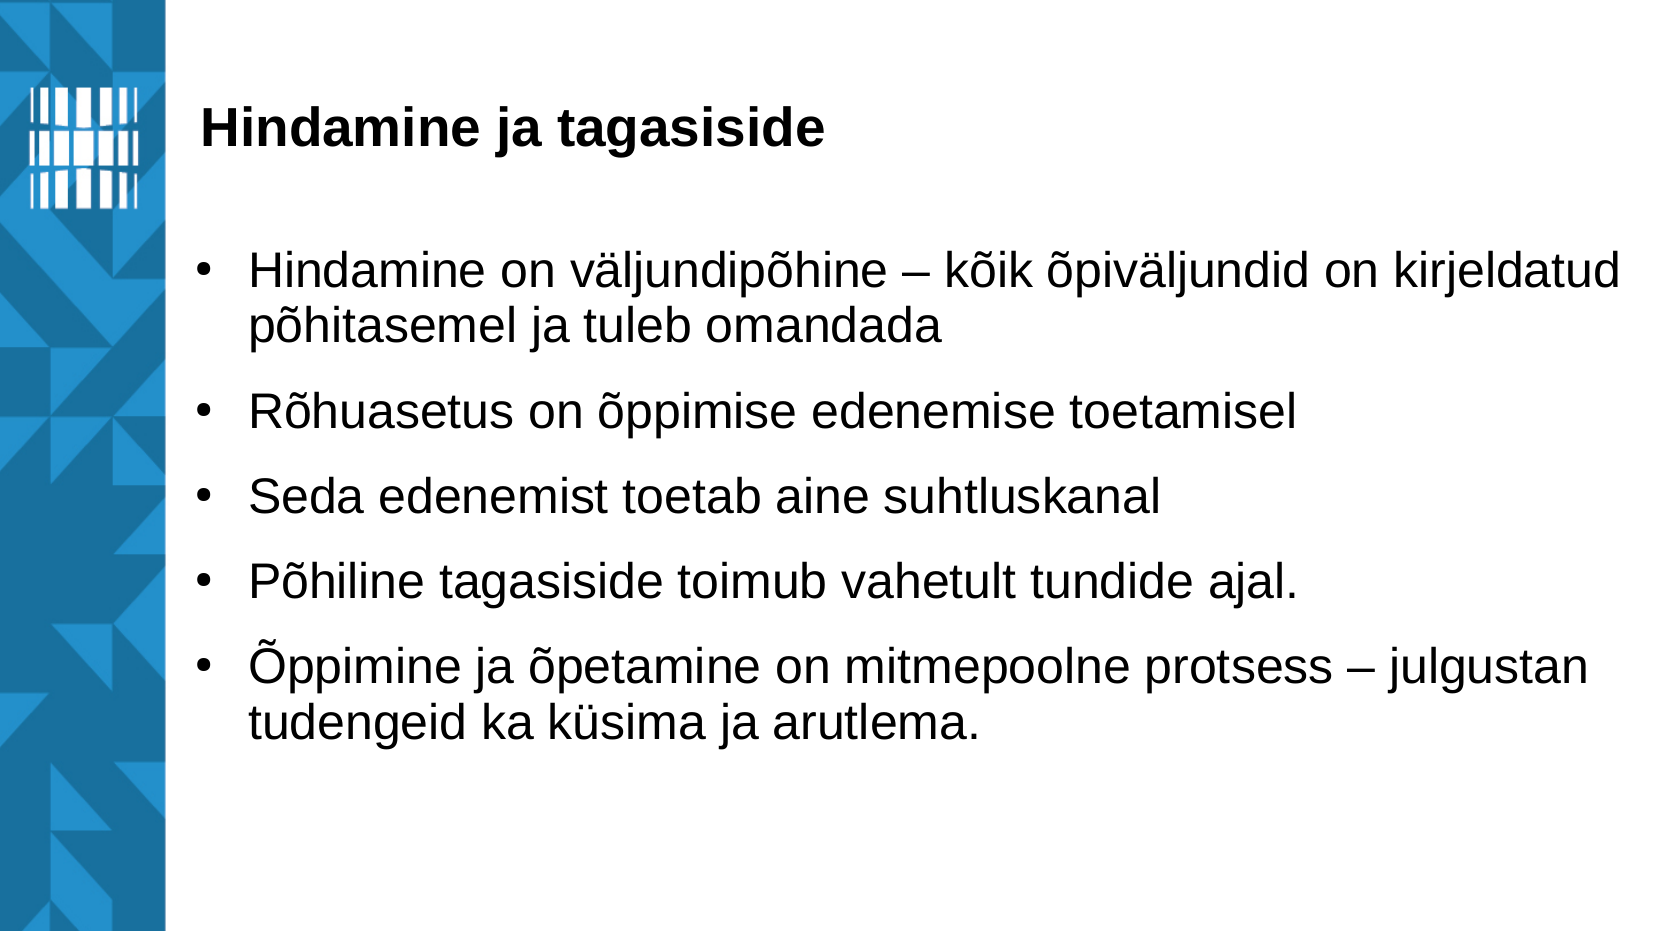

# Hindamine ja tagasiside
Hindamine on väljundipõhine – kõik õpiväljundid on kirjeldatud põhitasemel ja tuleb omandada
Rõhuasetus on õppimise edenemise toetamisel
Seda edenemist toetab aine suhtluskanal
Põhiline tagasiside toimub vahetult tundide ajal.
Õppimine ja õpetamine on mitmepoolne protsess – julgustan tudengeid ka küsima ja arutlema.
9